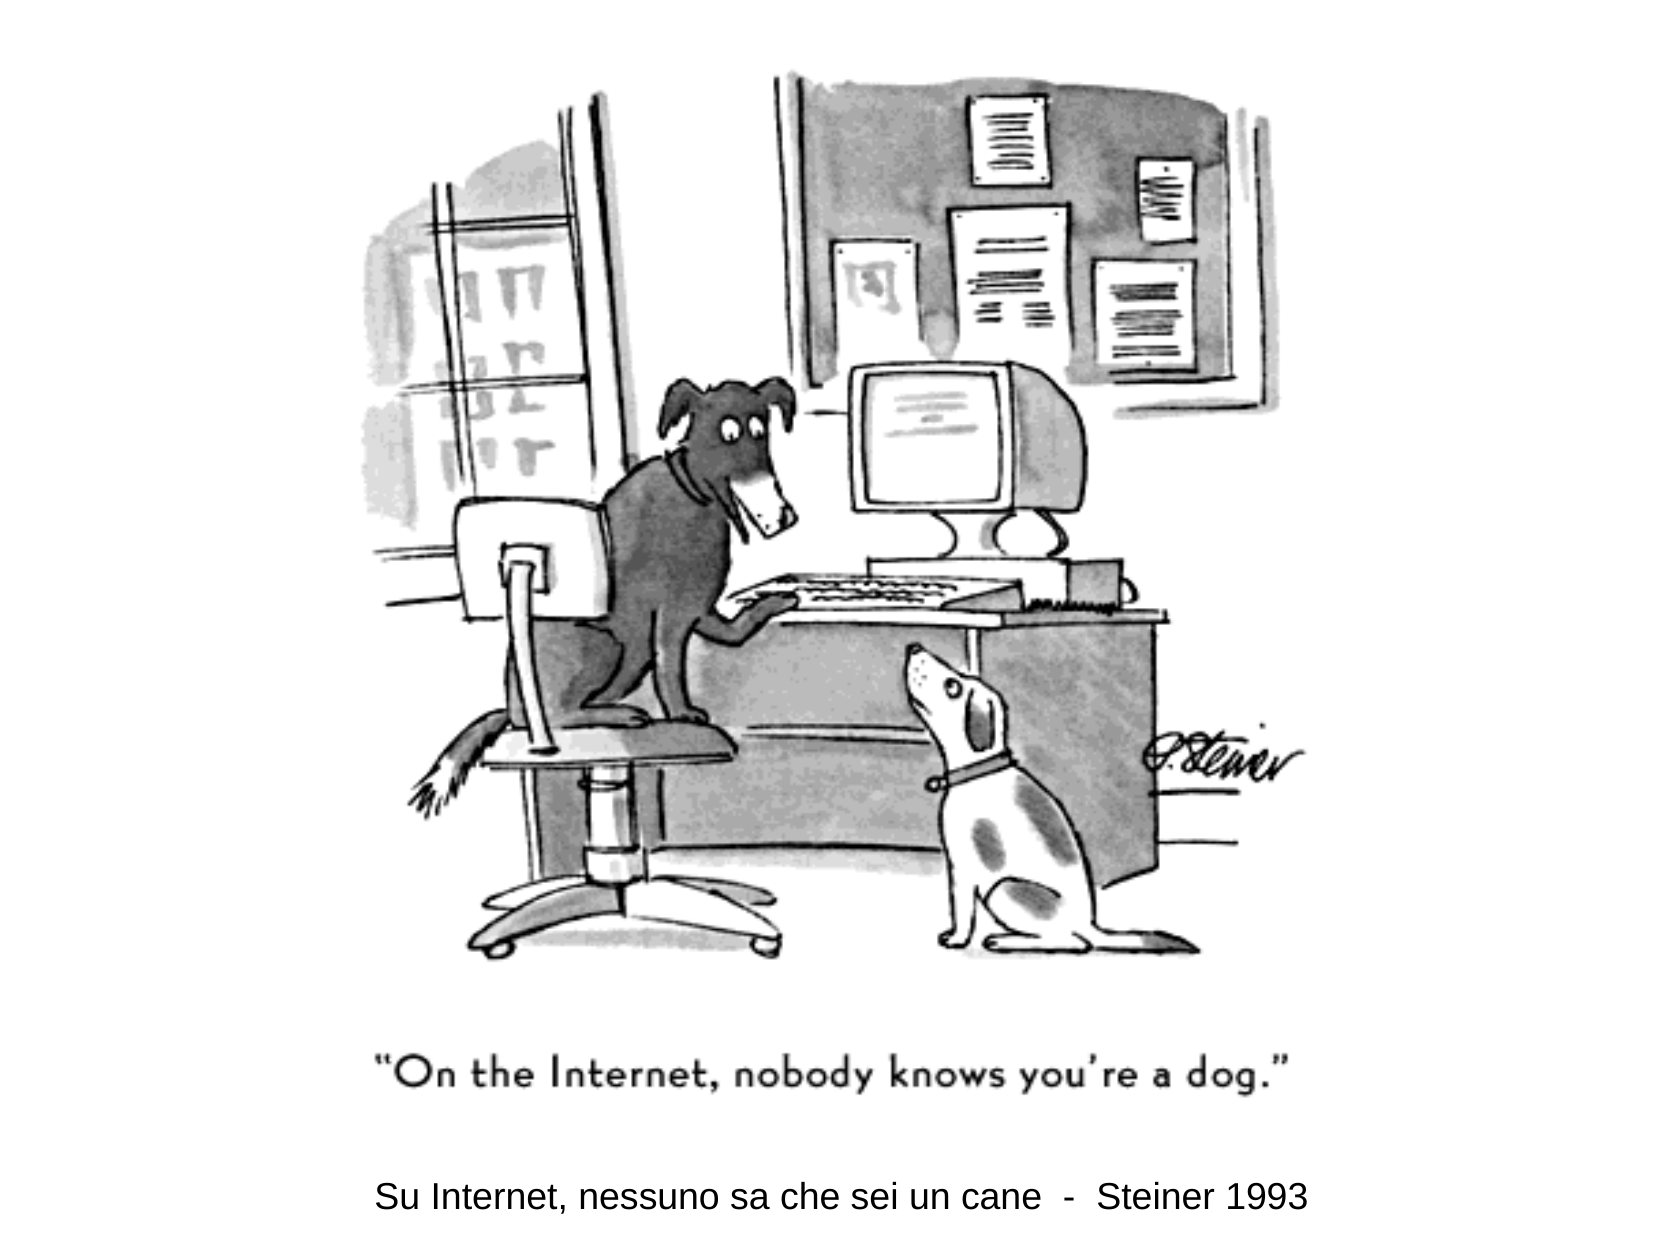

Su Internet, nessuno sa che sei un cane - Steiner 1993